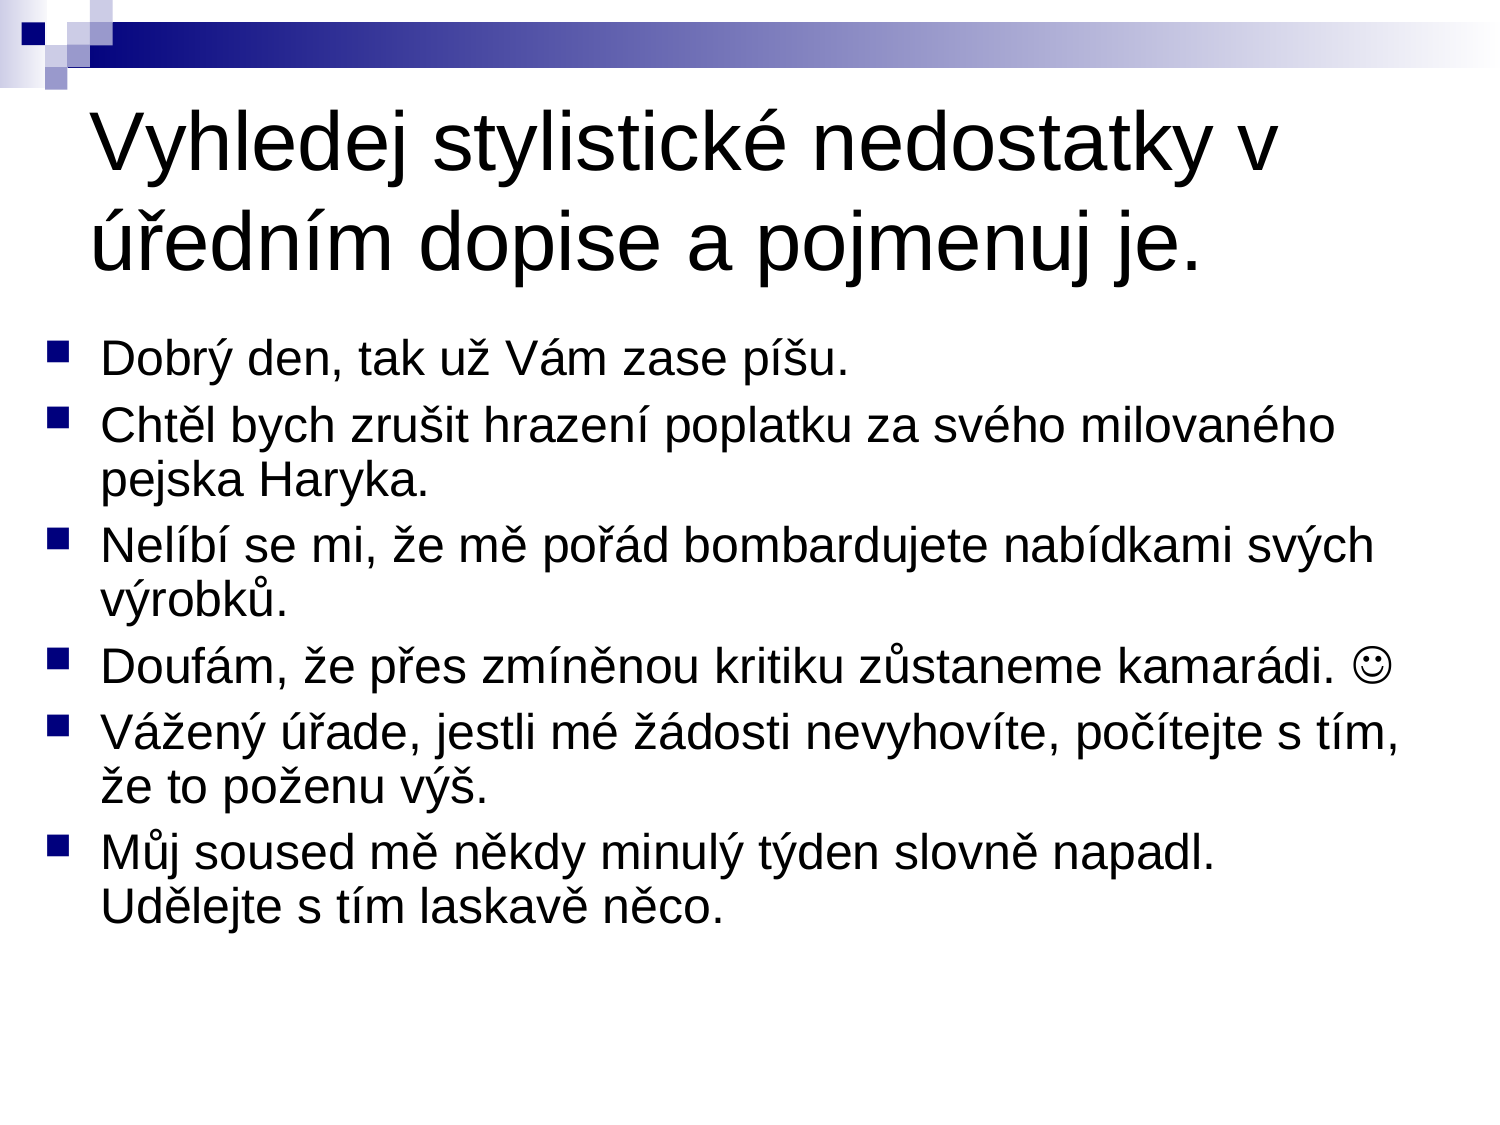

# Vyhledej stylistické nedostatky v úředním dopise a pojmenuj je.
Dobrý den, tak už Vám zase píšu.
Chtěl bych zrušit hrazení poplatku za svého milovaného pejska Haryka.
Nelíbí se mi, že mě pořád bombardujete nabídkami svých výrobků.
Doufám, že přes zmíněnou kritiku zůstaneme kamarádi. 
Vážený úřade, jestli mé žádosti nevyhovíte, počítejte s tím, že to poženu výš.
Můj soused mě někdy minulý týden slovně napadl. Udělejte s tím laskavě něco.